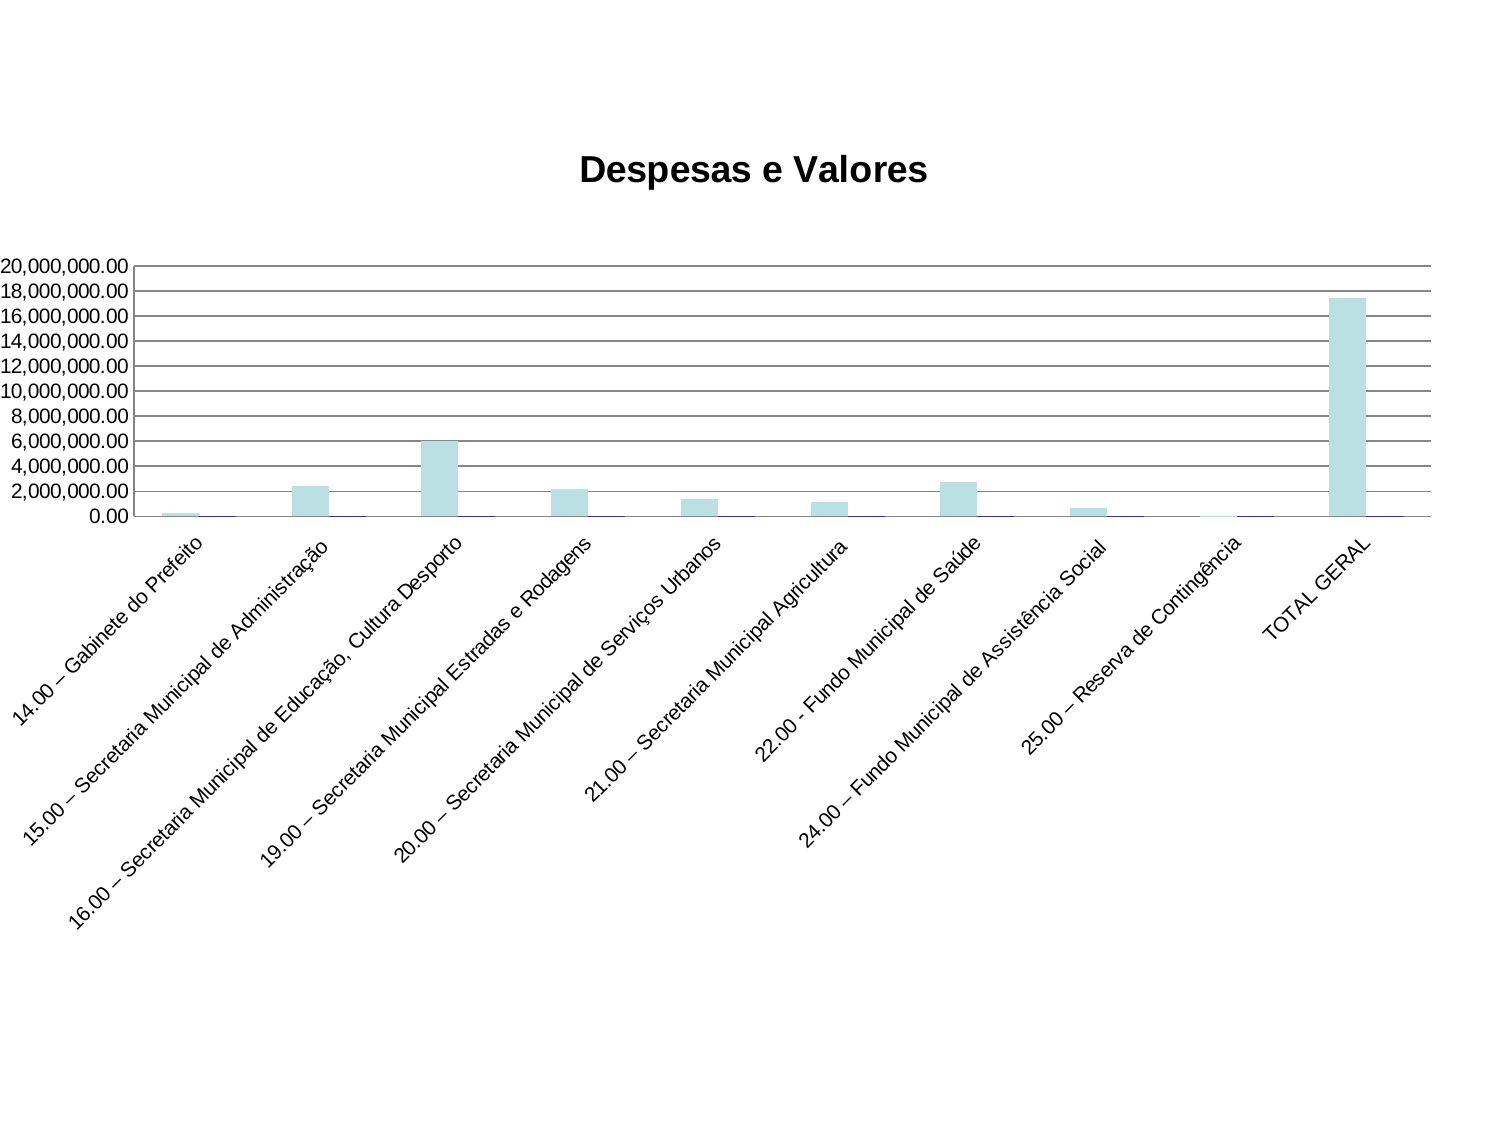

### Chart: Despesas e Valores
| Category | VALORES – R$ | % |
|---|---|---|
| 14.00 – Gabinete do Prefeito | 240000.0 | 1.37 |
| 15.00 – Secretaria Municipal de Administração | 2383999.47 | 13.65 |
| 16.00 – Secretaria Municipal de Educação, Cultura Desporto | 6029156.84 | 34.54 |
| 19.00 – Secretaria Municipal Estradas e Rodagens | 2155750.0 | 12.35 |
| 20.00 – Secretaria Municipal de Serviços Urbanos | 1418352.5 | 8.12 |
| 21.00 – Secretaria Municipal Agricultura | 1128000.0 | 6.46 |
| 22.00 - Fundo Municipal de Saúde | 2717778.68 | 15.59 |
| 24.00 – Fundo Municipal de Assistência Social | 646178.15 | 3.7 |
| 25.00 – Reserva de Contingência | 30000.0 | 0.17 |
| TOTAL GERAL | 17456355.64 | 100.0 |